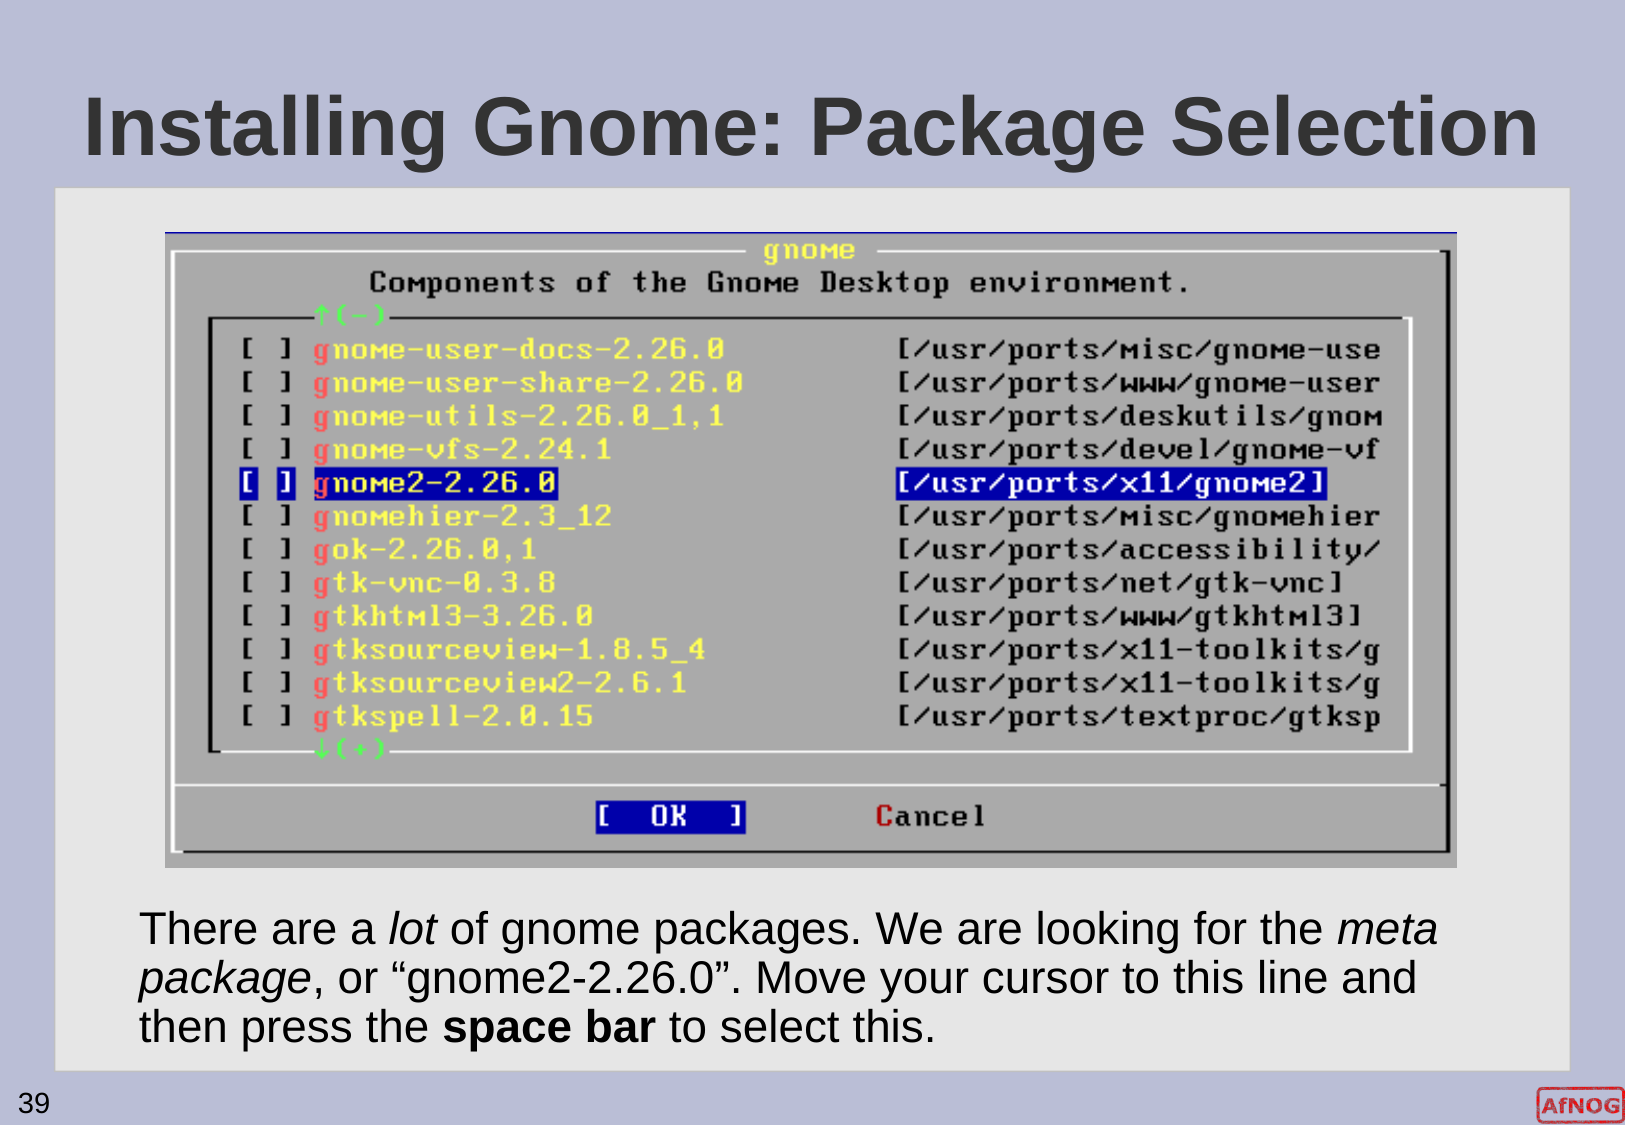

# Installing Gnome: Package Selection
There are a lot of gnome packages. We are looking for the meta package, or “gnome2-2.26.0”. Move your cursor to this line and then press the space bar to select this.